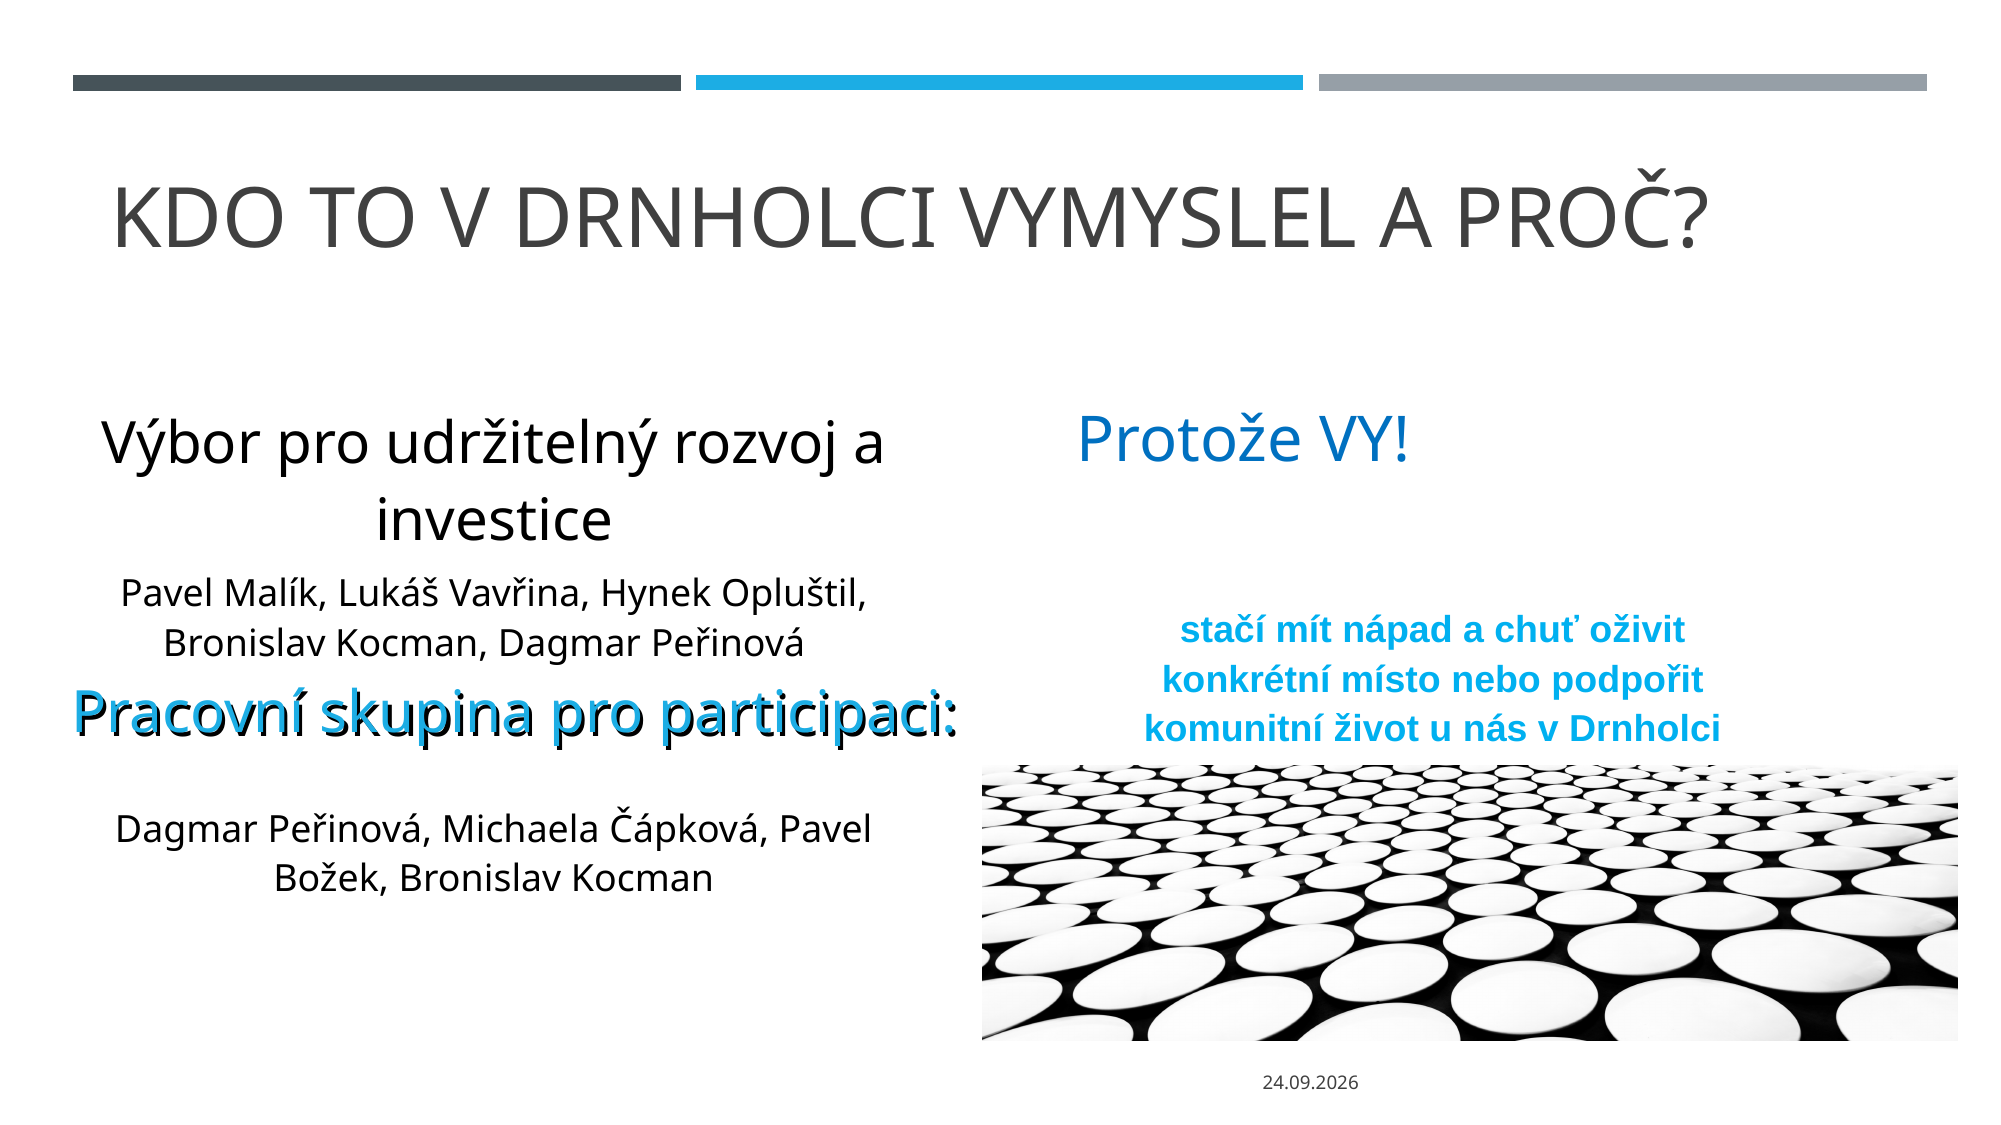

# Kdo to v drnholci vymyslel a proč?
Výbor pro udržitelný rozvoj a investice
Pavel Malík, Lukáš Vavřina, Hynek Opluštil, Bronislav Kocman, Dagmar Peřinová
Dagmar Peřinová, Michaela Čápková, Pavel Božek, Bronislav Kocman
Protože VY!
stačí mít nápad a chuť oživit konkrétní místo nebo podpořit komunitní život u nás v Drnholci
Pracovní skupina pro participaci: